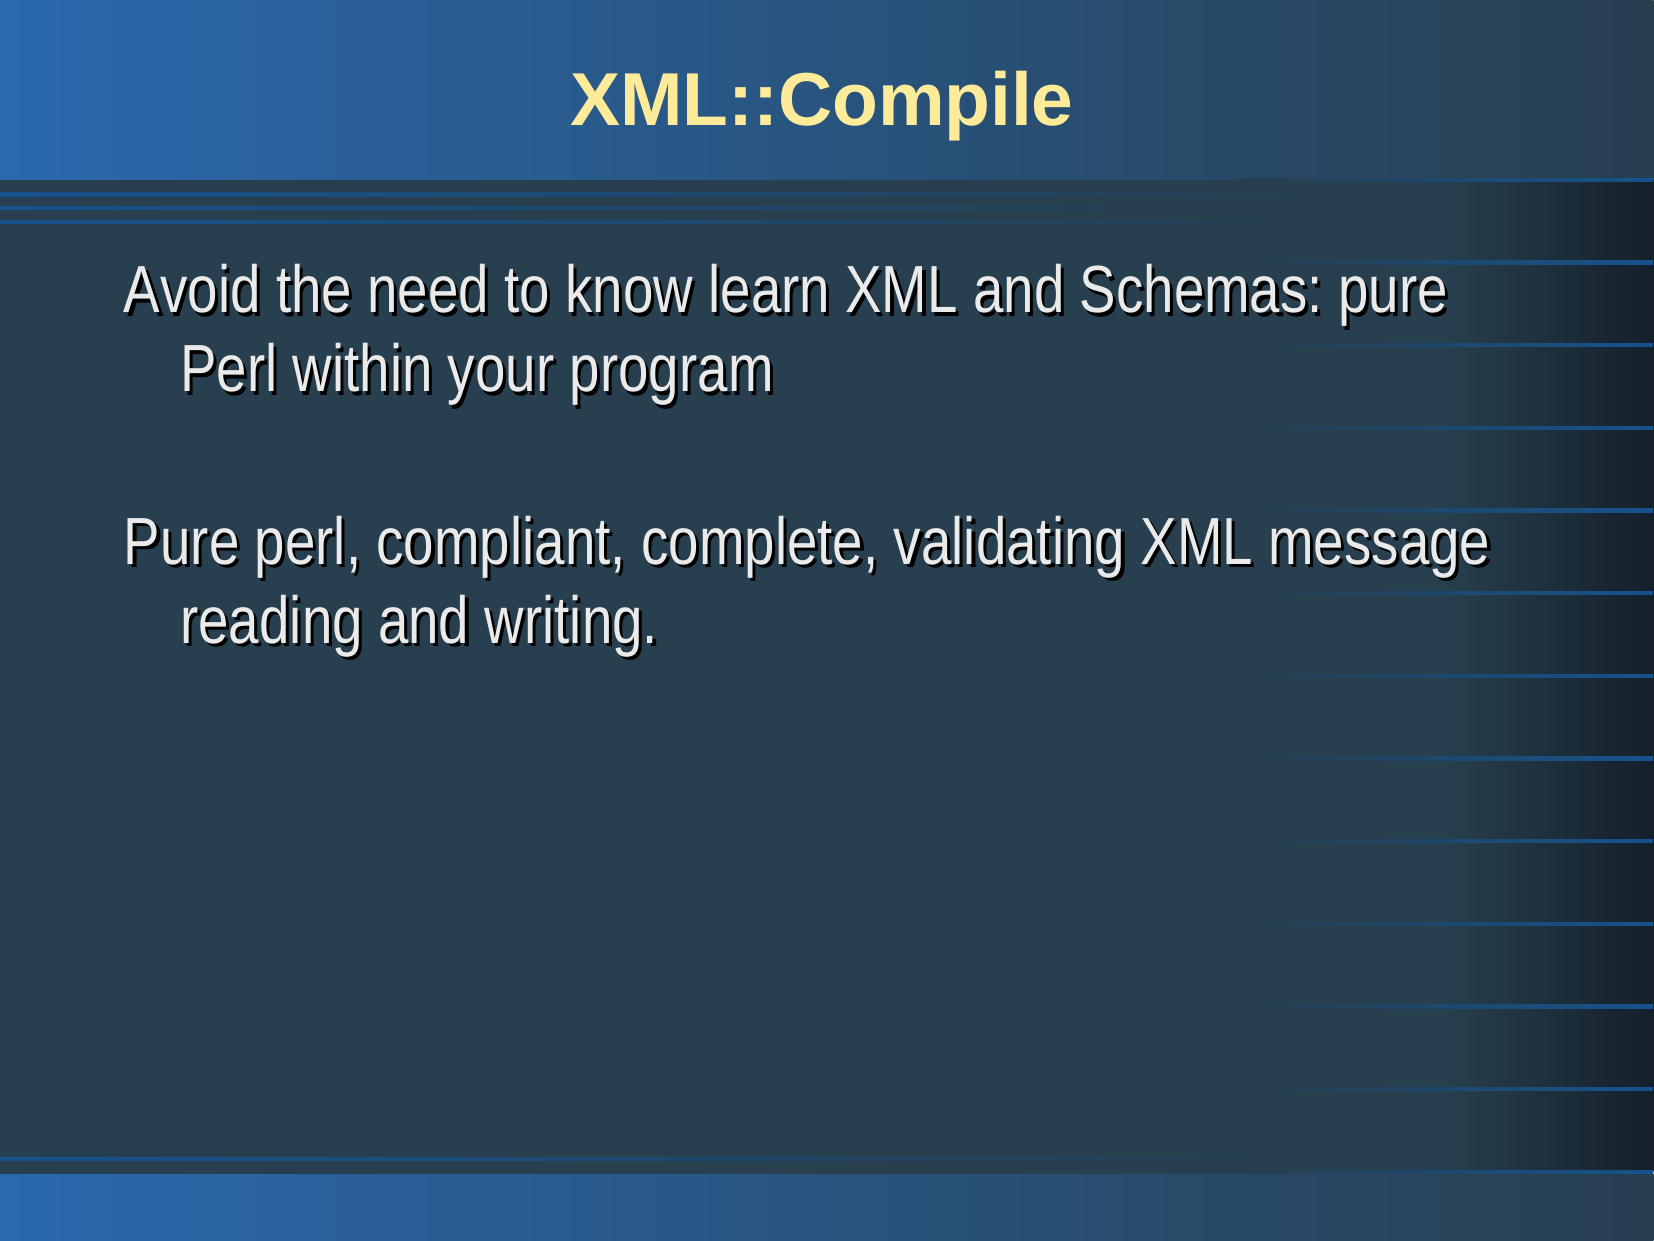

# XML::Compile
Avoid the need to know learn XML and Schemas: pure Perl within your program
Pure perl, compliant, complete, validating XML message reading and writing.